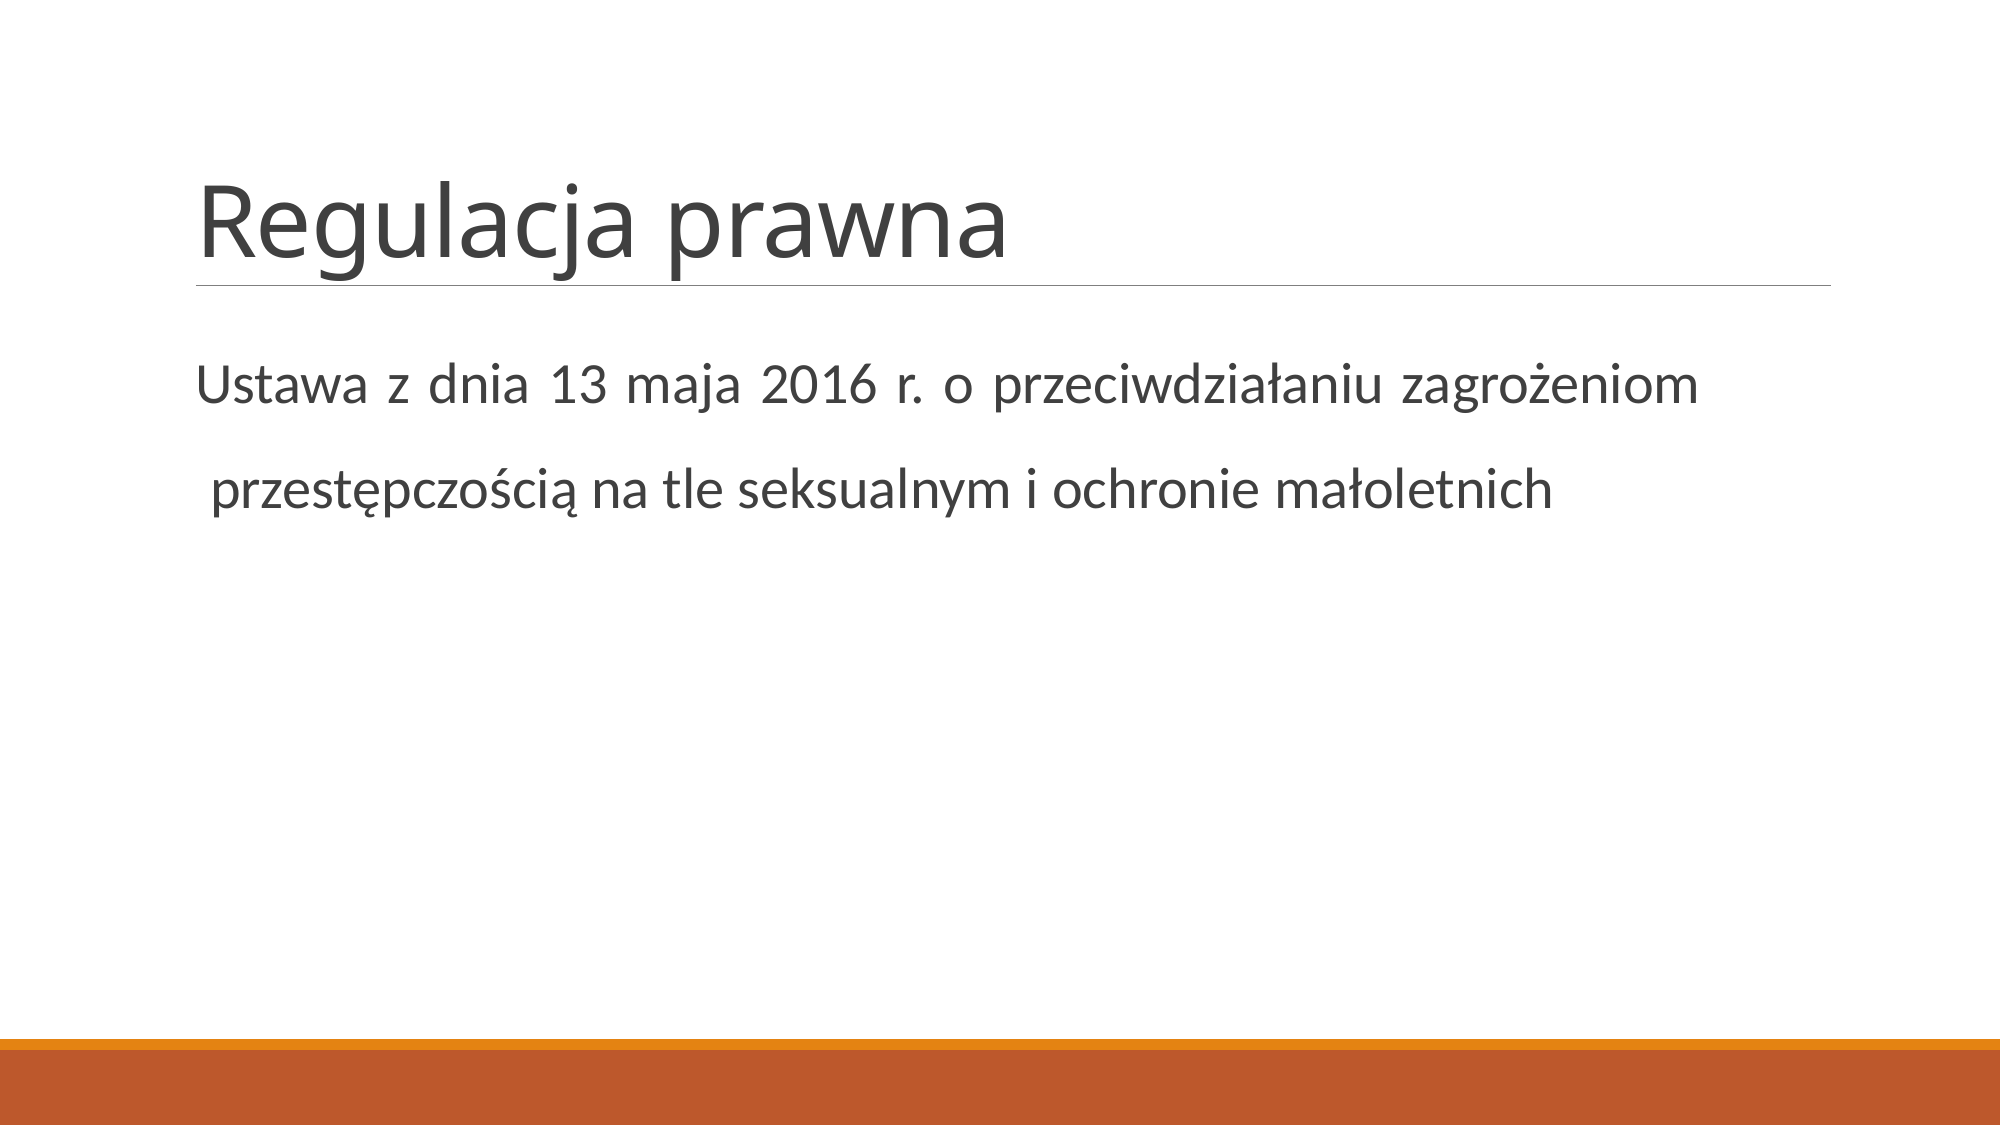

# Regulacja prawna
Ustawa z dnia 13 maja 2016 r. o przeciwdziałaniu zagrożeniom przestępczością na tle seksualnym i ochronie małoletnich